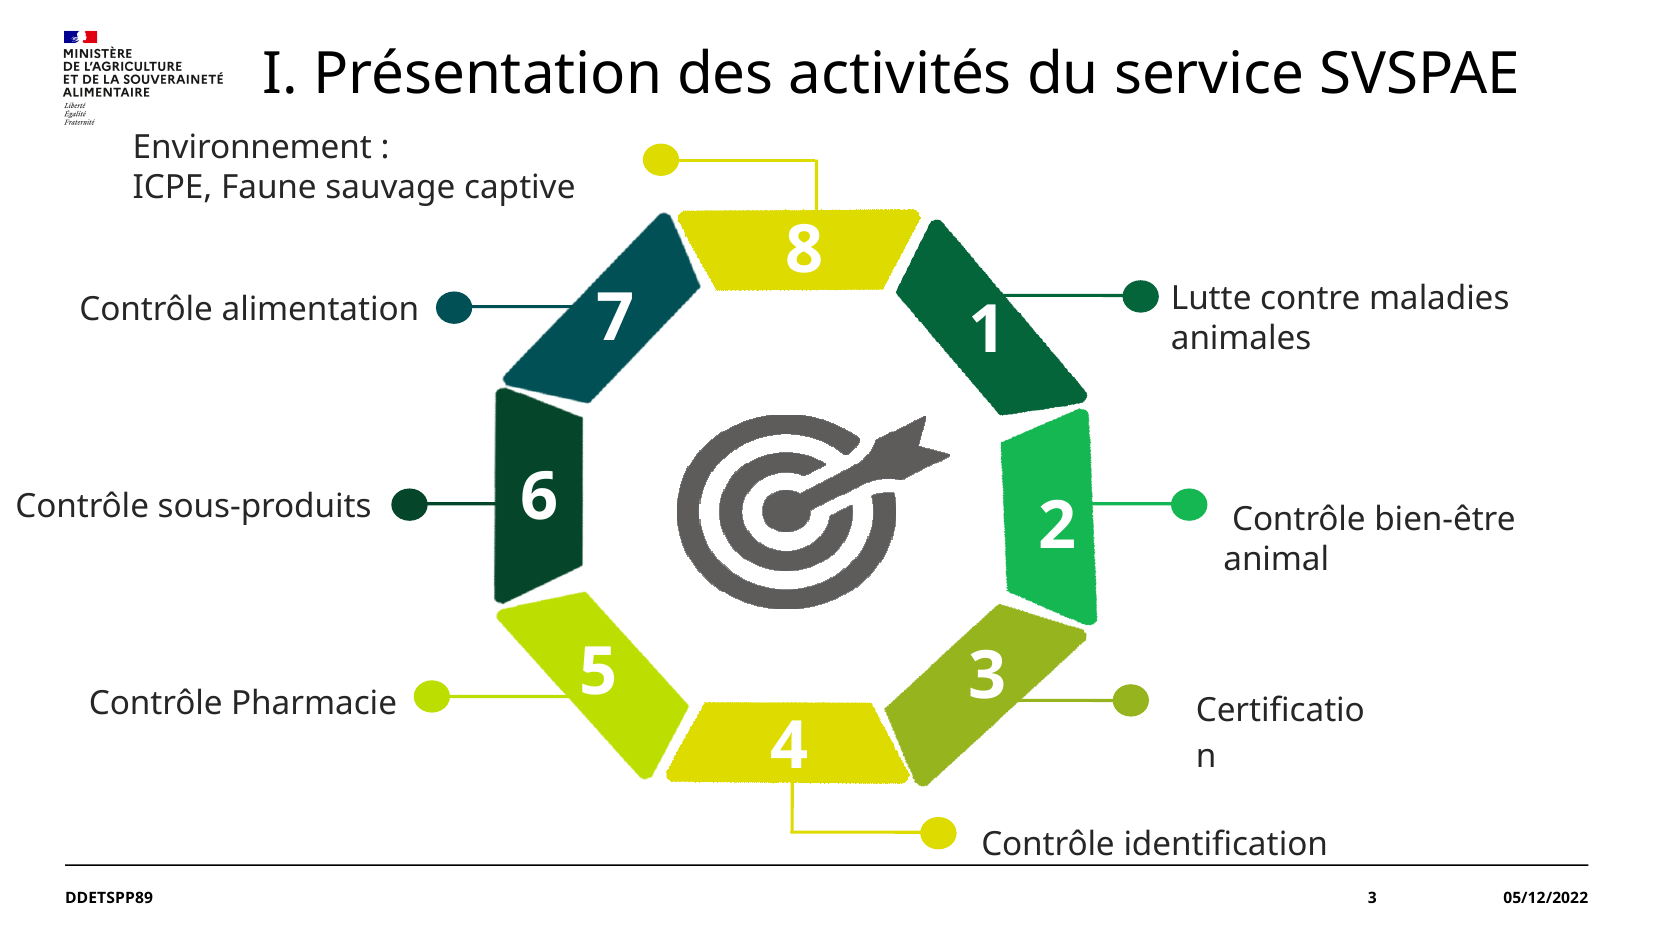

# I. Présentation des activités du service SVSPAE
Environnement :
ICPE, Faune sauvage captive
8
7
Lutte contre maladies animales
1
Contrôle alimentation
6
2
Contrôle sous-produits
 Contrôle bien-être animal
5
3
Contrôle Pharmacie
Certification
4
Contrôle identification
DDETSPP89
3
05/12/2022